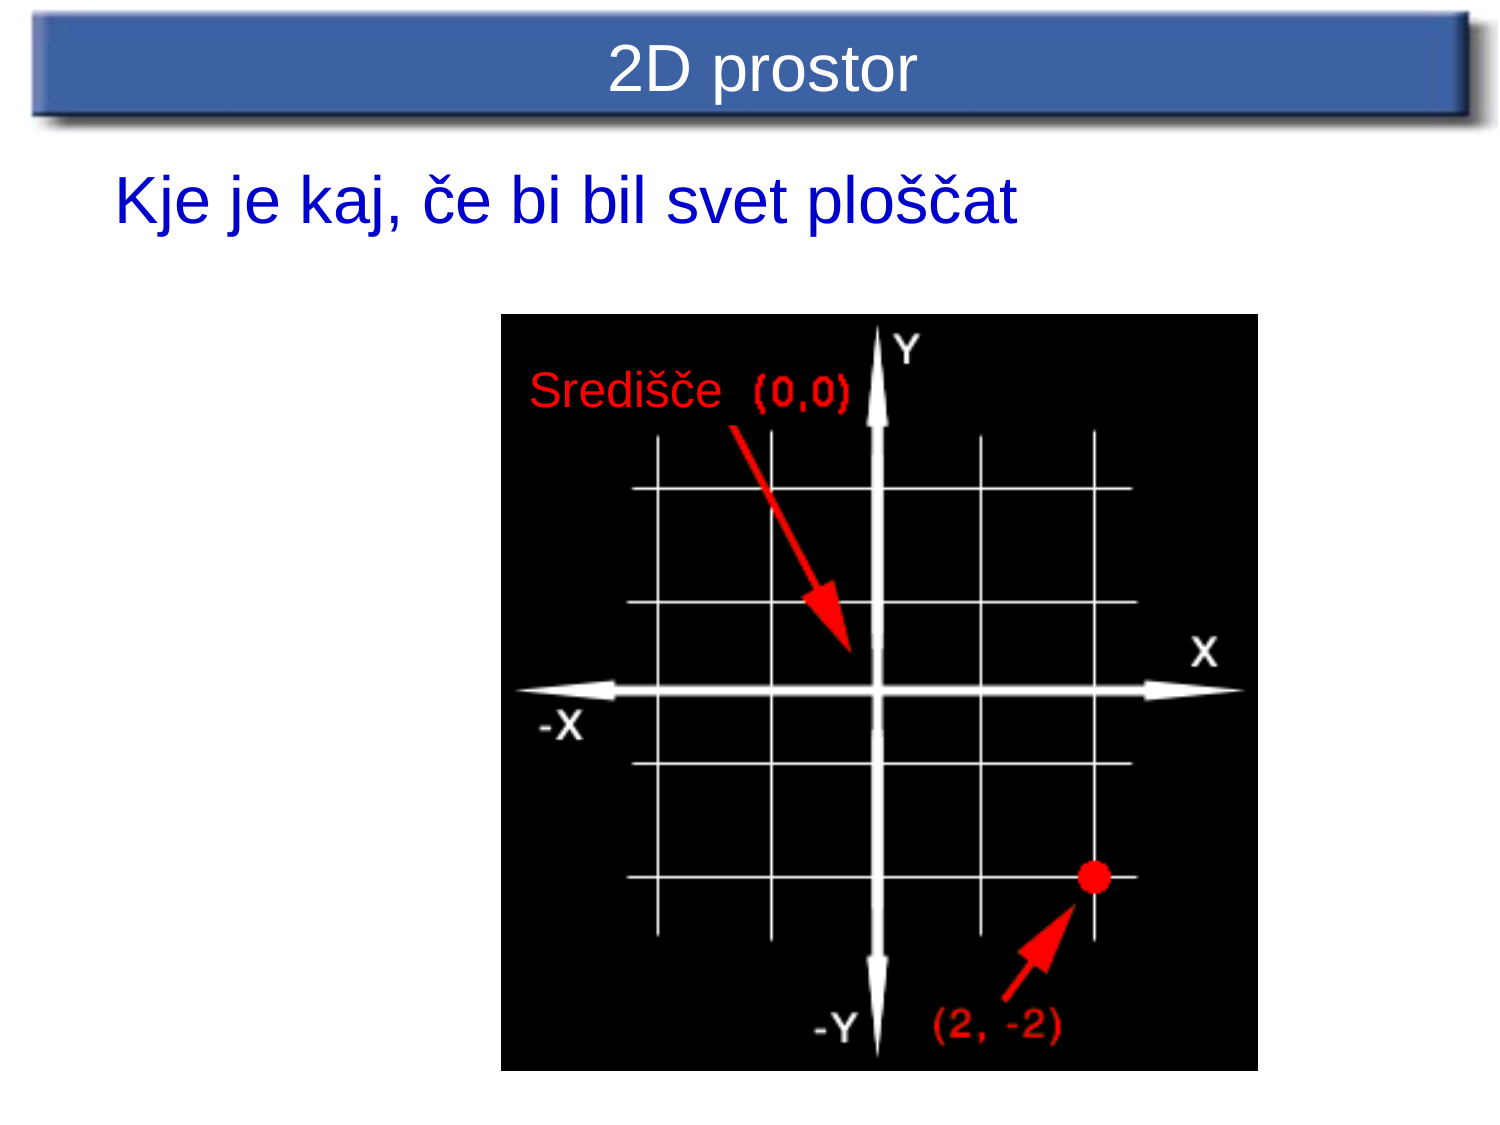

# 2D prostor
Kje je kaj, če bi bil svet ploščat
Središče